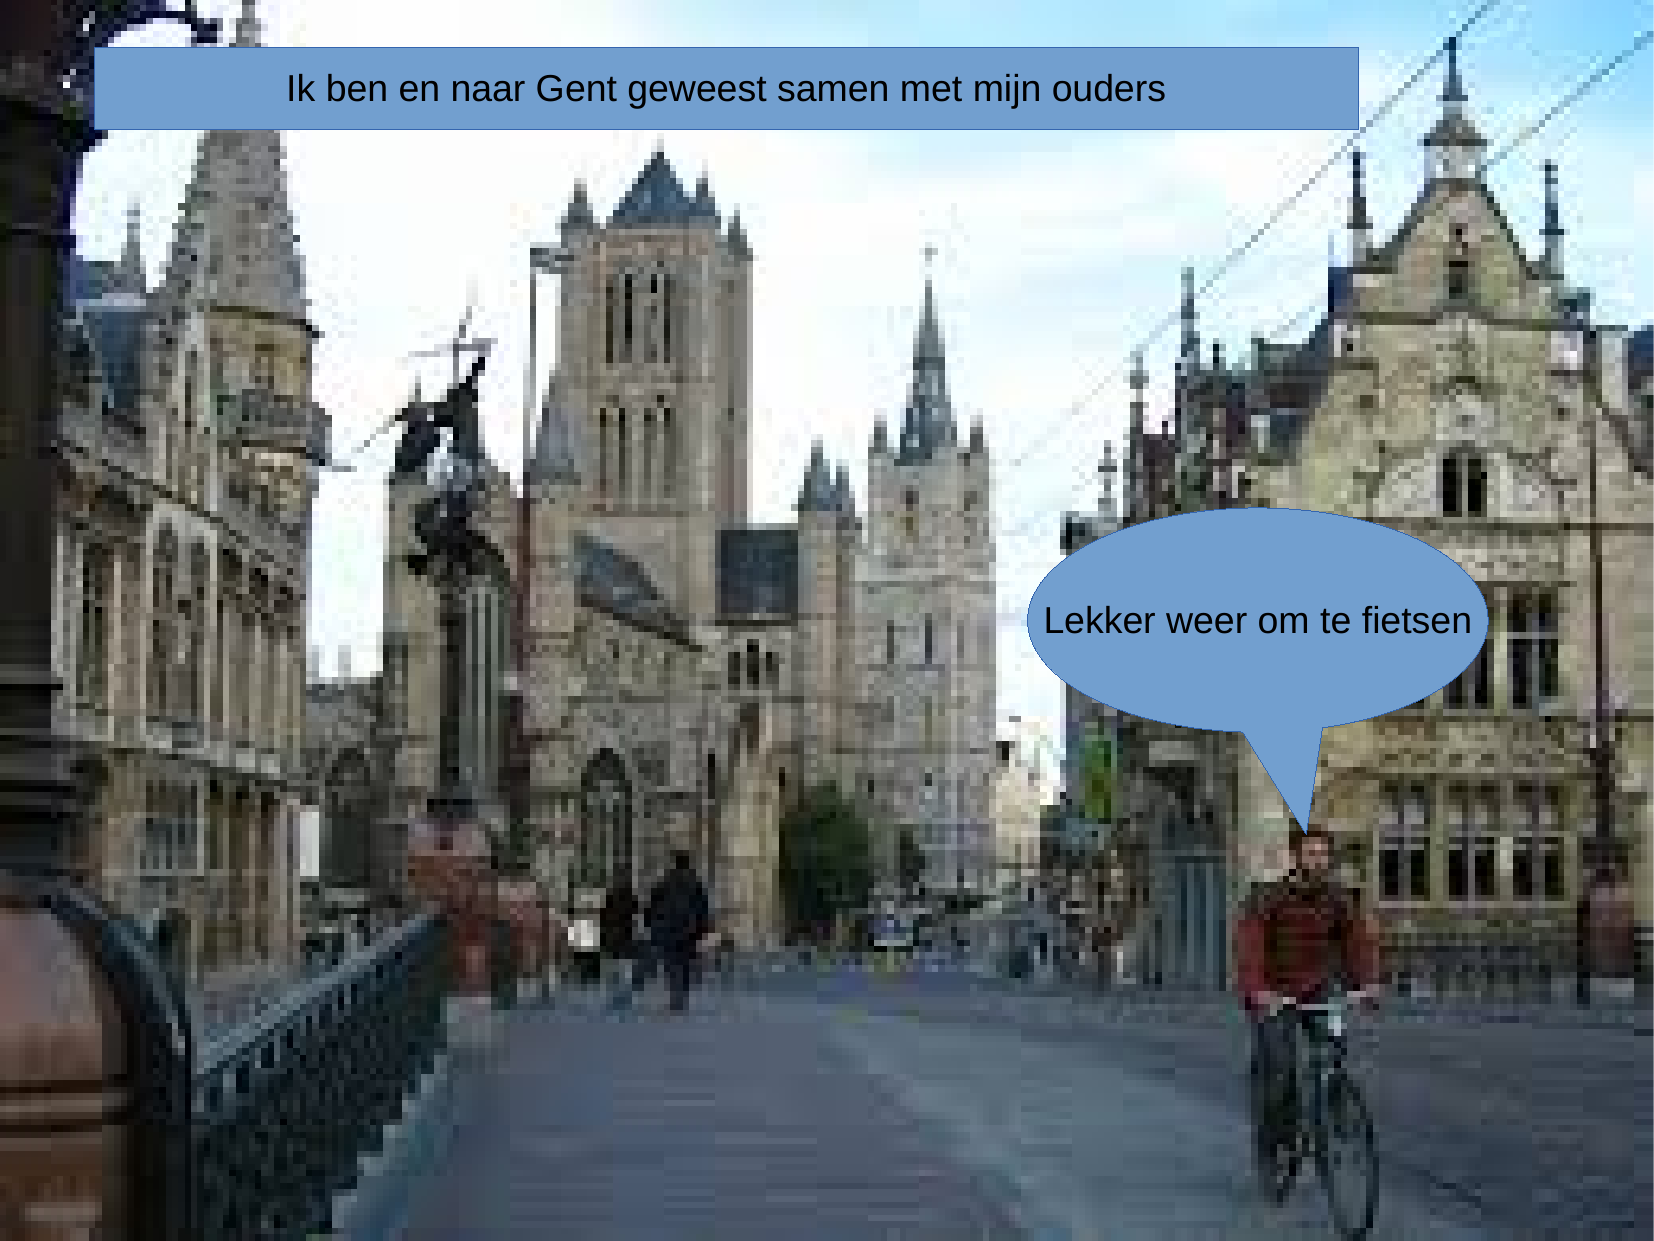

Ik ben en naar Gent geweest samen met mijn ouders
Lekker weer om te fietsen